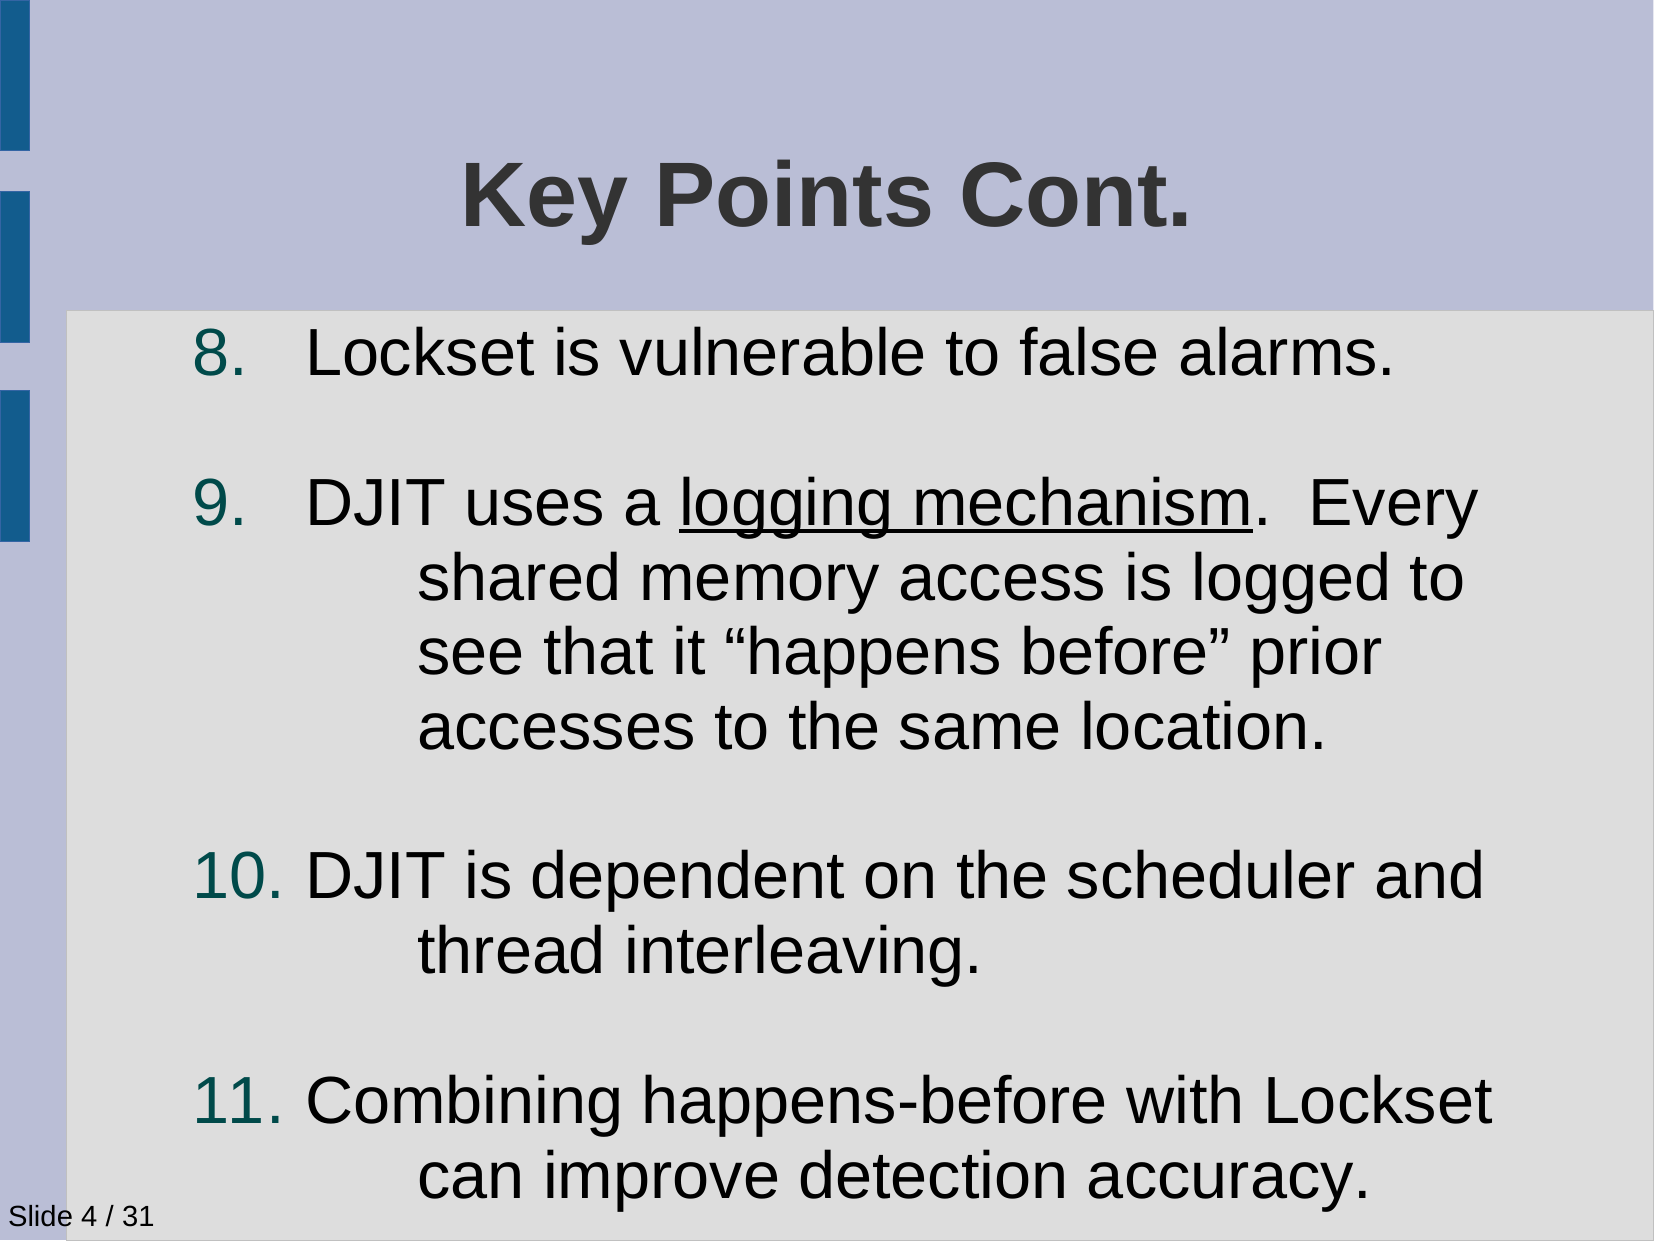

# Key Points Cont.
Lockset is vulnerable to false alarms.
DJIT uses a logging mechanism. Every shared memory access is logged to see that it “happens before” prior accesses to the same location.
DJIT is dependent on the scheduler and thread interleaving.
Combining happens-before with Lockset can improve detection accuracy.
Slide 4 / 31